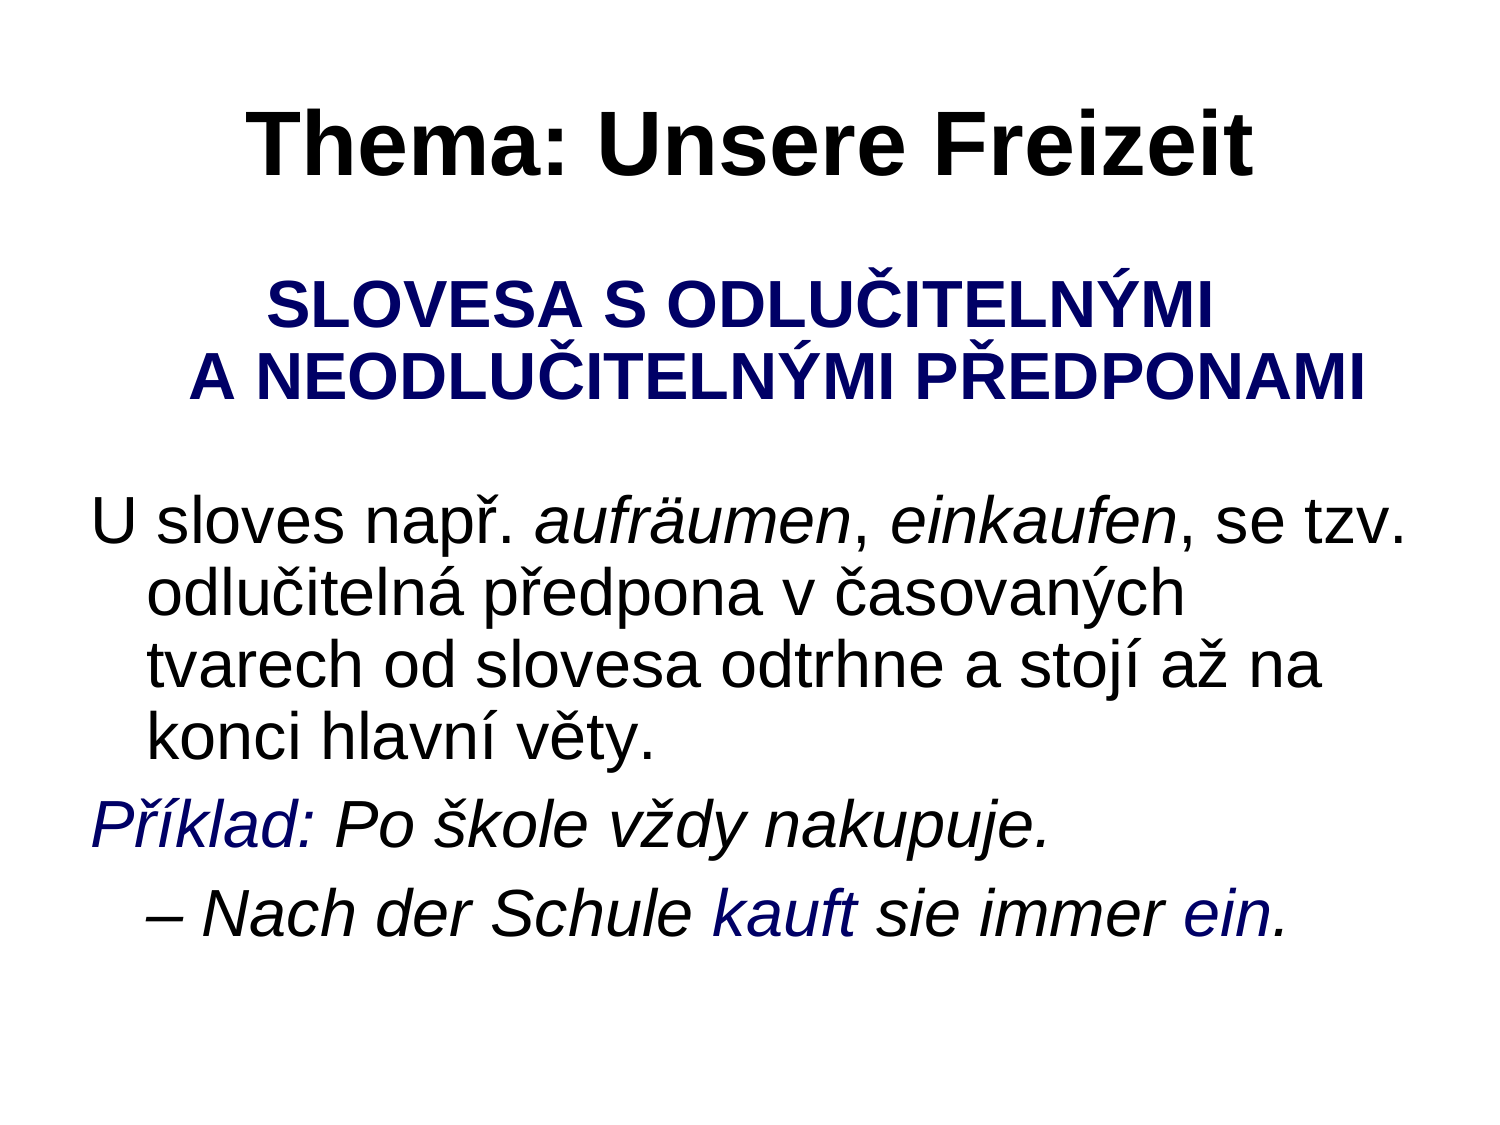

# Thema: Unsere Freizeit
SLOVESA S ODLUČITELNÝMI
A NEODLUČITELNÝMI PŘEDPONAMI
U sloves např. aufräumen, einkaufen, se tzv. odlučitelná předpona v časovaných tvarech od slovesa odtrhne a stojí až na konci hlavní věty.
Příklad: Po škole vždy nakupuje.
	– Nach der Schule kauft sie immer ein.